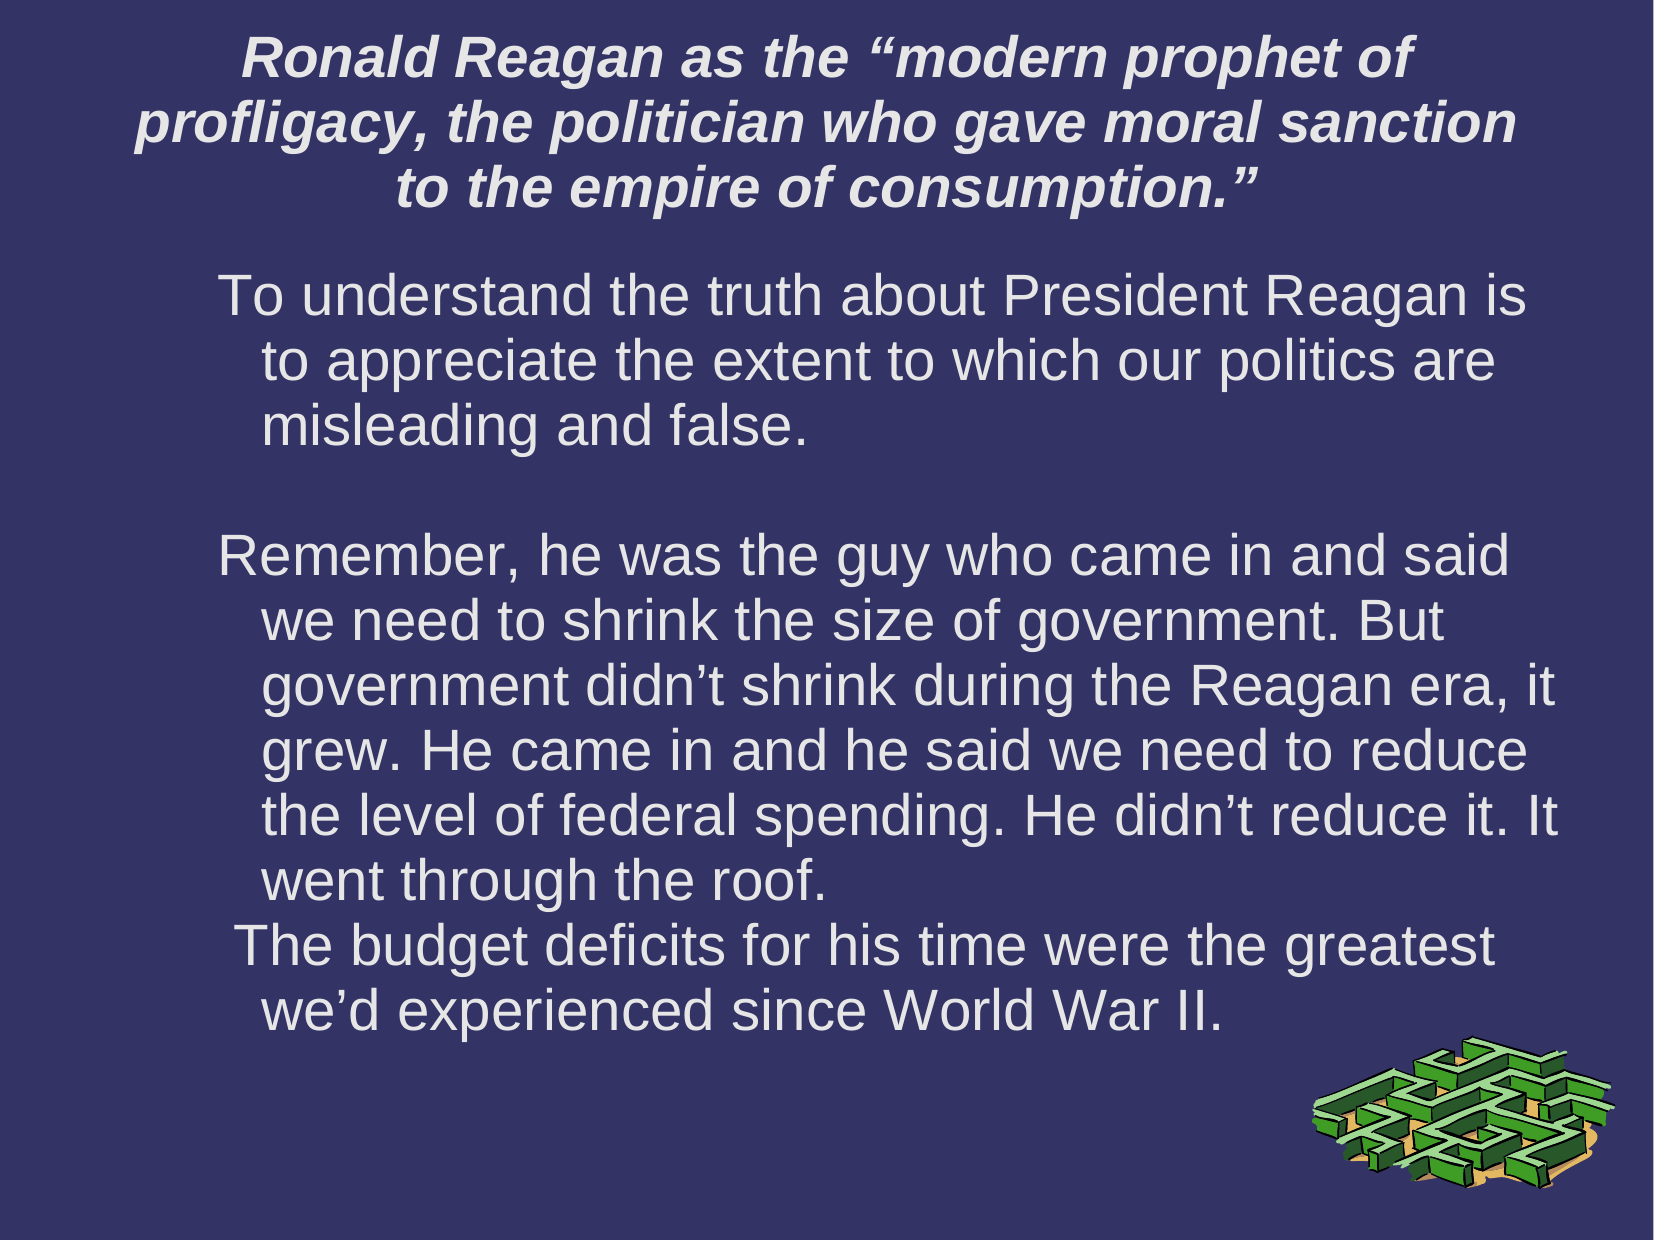

# Ronald Reagan as the “modern prophet of profligacy, the politician who gave moral sanction to the empire of consumption.”
To understand the truth about President Reagan is to appreciate the extent to which our politics are misleading and false.
Remember, he was the guy who came in and said we need to shrink the size of government. But government didn’t shrink during the Reagan era, it grew. He came in and he said we need to reduce the level of federal spending. He didn’t reduce it. It went through the roof.
 The budget deficits for his time were the greatest we’d experienced since World War II.